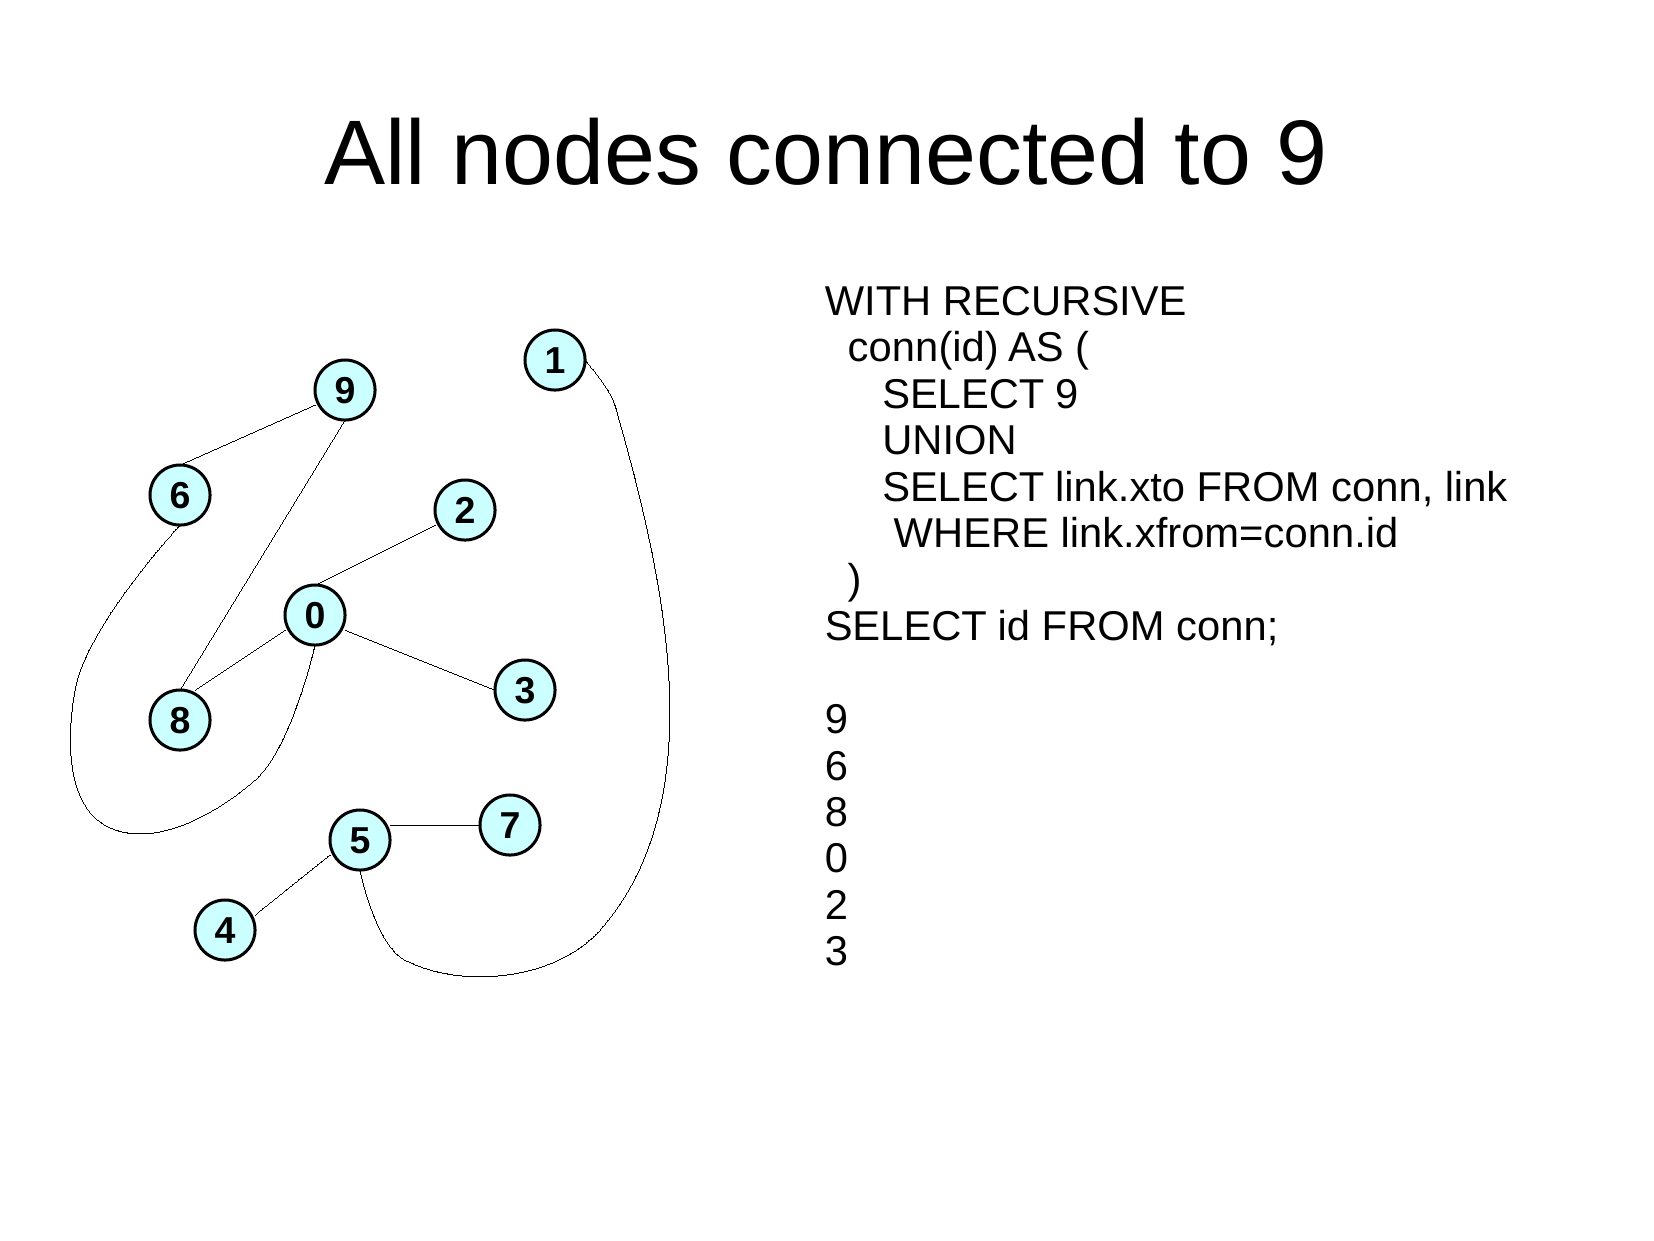

# All nodes connected to 9
WITH RECURSIVE
 conn(id) AS (
 SELECT 9
 UNION
 SELECT link.xto FROM conn, link
 WHERE link.xfrom=conn.id
 )
SELECT id FROM conn;
9
6
8
0
2
3
1
9
6
2
0
3
8
7
5
4